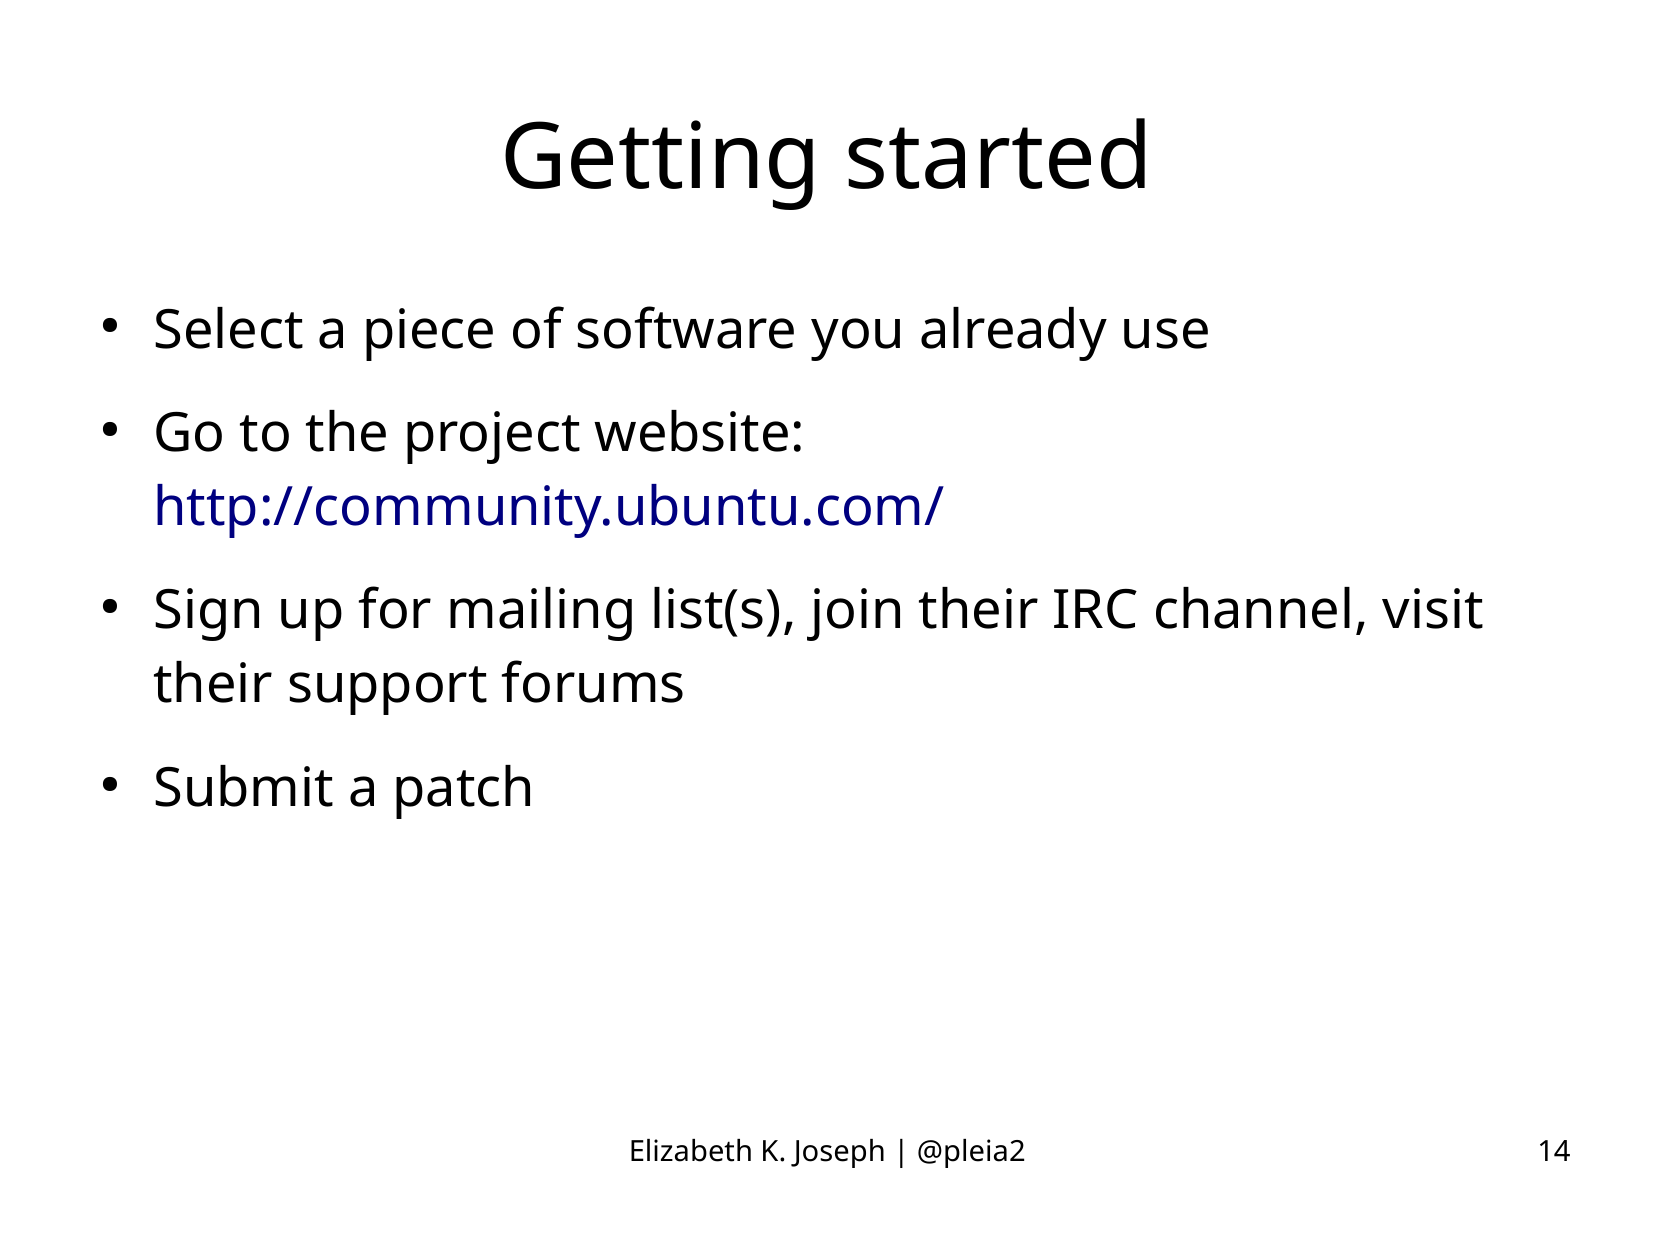

# Getting started
Select a piece of software you already use
Go to the project website: http://community.ubuntu.com/
Sign up for mailing list(s), join their IRC channel, visit their support forums
Submit a patch
Elizabeth K. Joseph | @pleia2
14